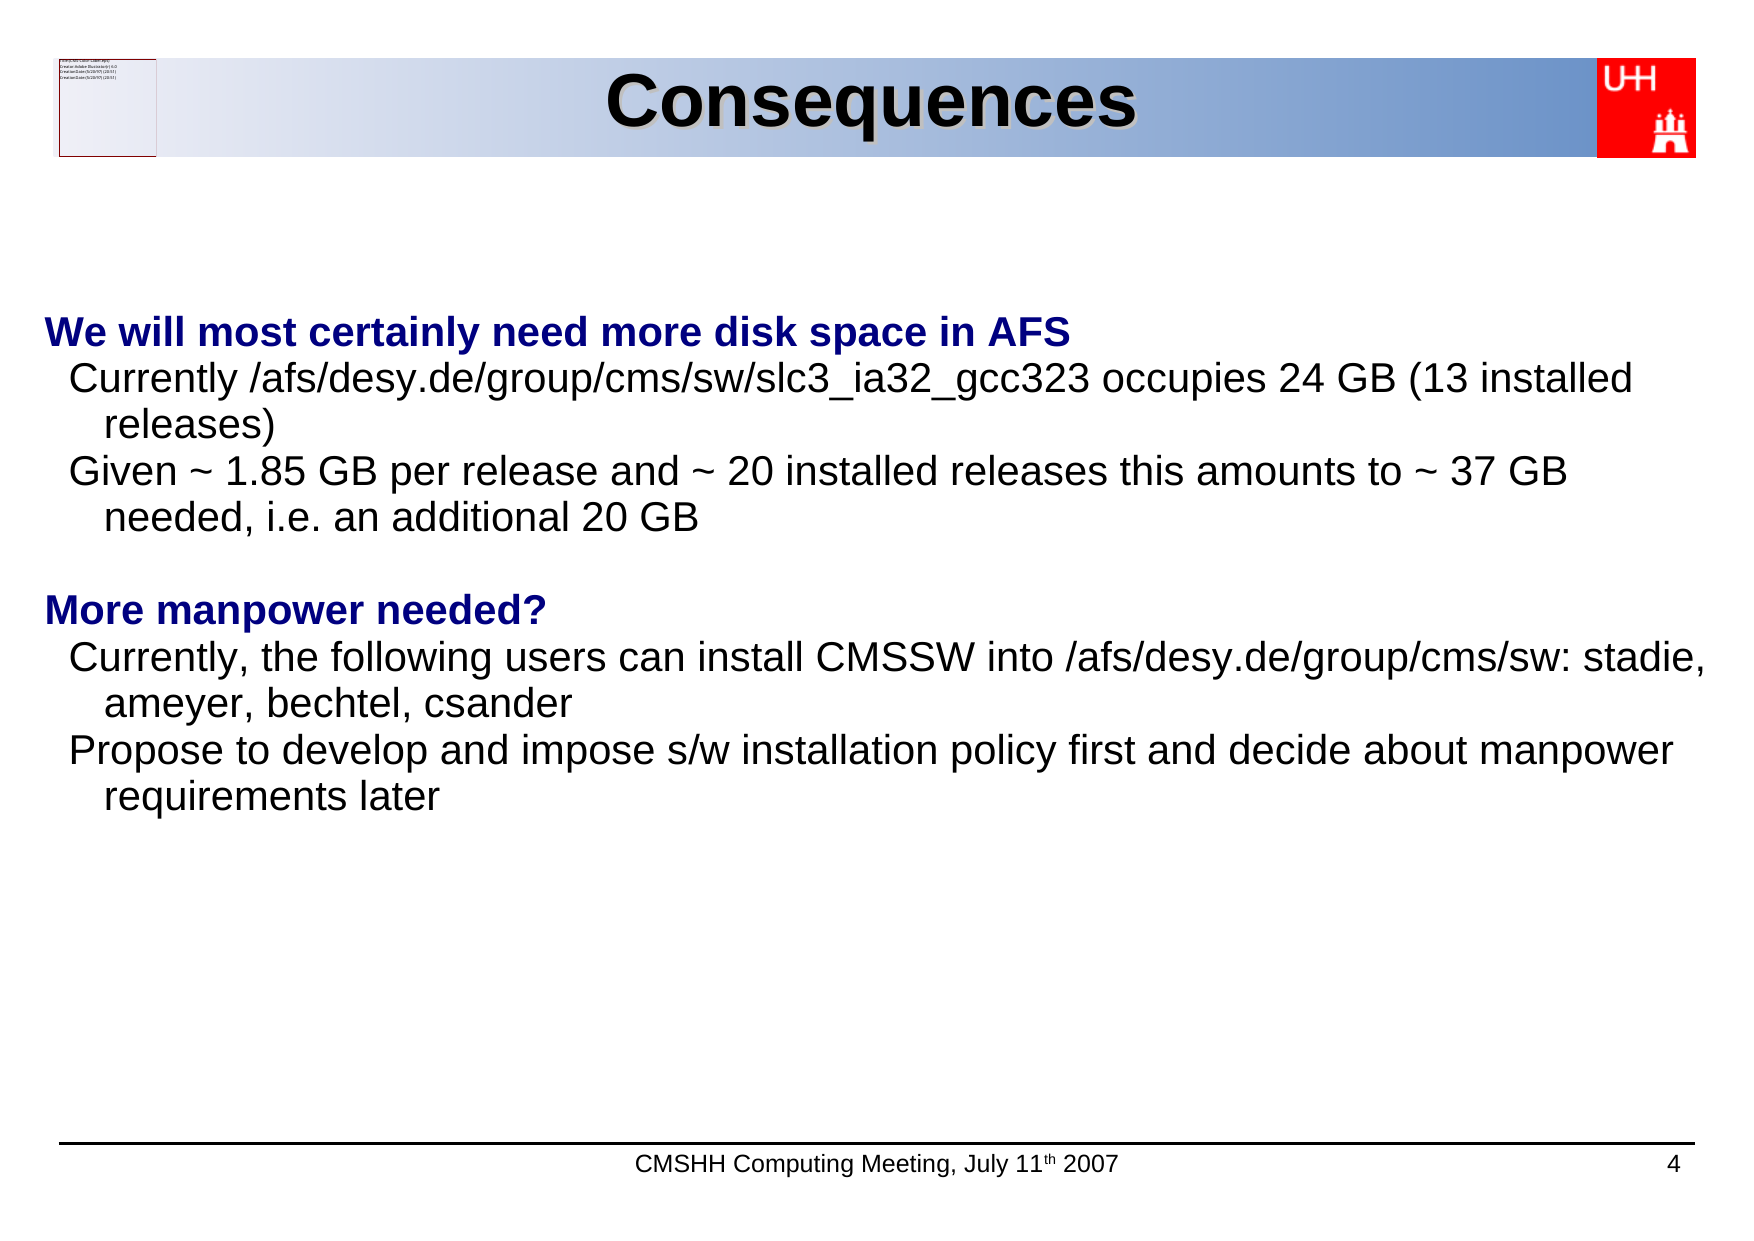

Consequences
 We will most certainly need more disk space in AFS
Currently /afs/desy.de/group/cms/sw/slc3_ia32_gcc323 occupies 24 GB (13 installed releases)
Given ~ 1.85 GB per release and ~ 20 installed releases this amounts to ~ 37 GB needed, i.e. an additional 20 GB
 More manpower needed?
Currently, the following users can install CMSSW into /afs/desy.de/group/cms/sw: stadie, ameyer, bechtel, csander
Propose to develop and impose s/w installation policy first and decide about manpower requirements later
CMSHH Computing Meeting, July 11th 2007